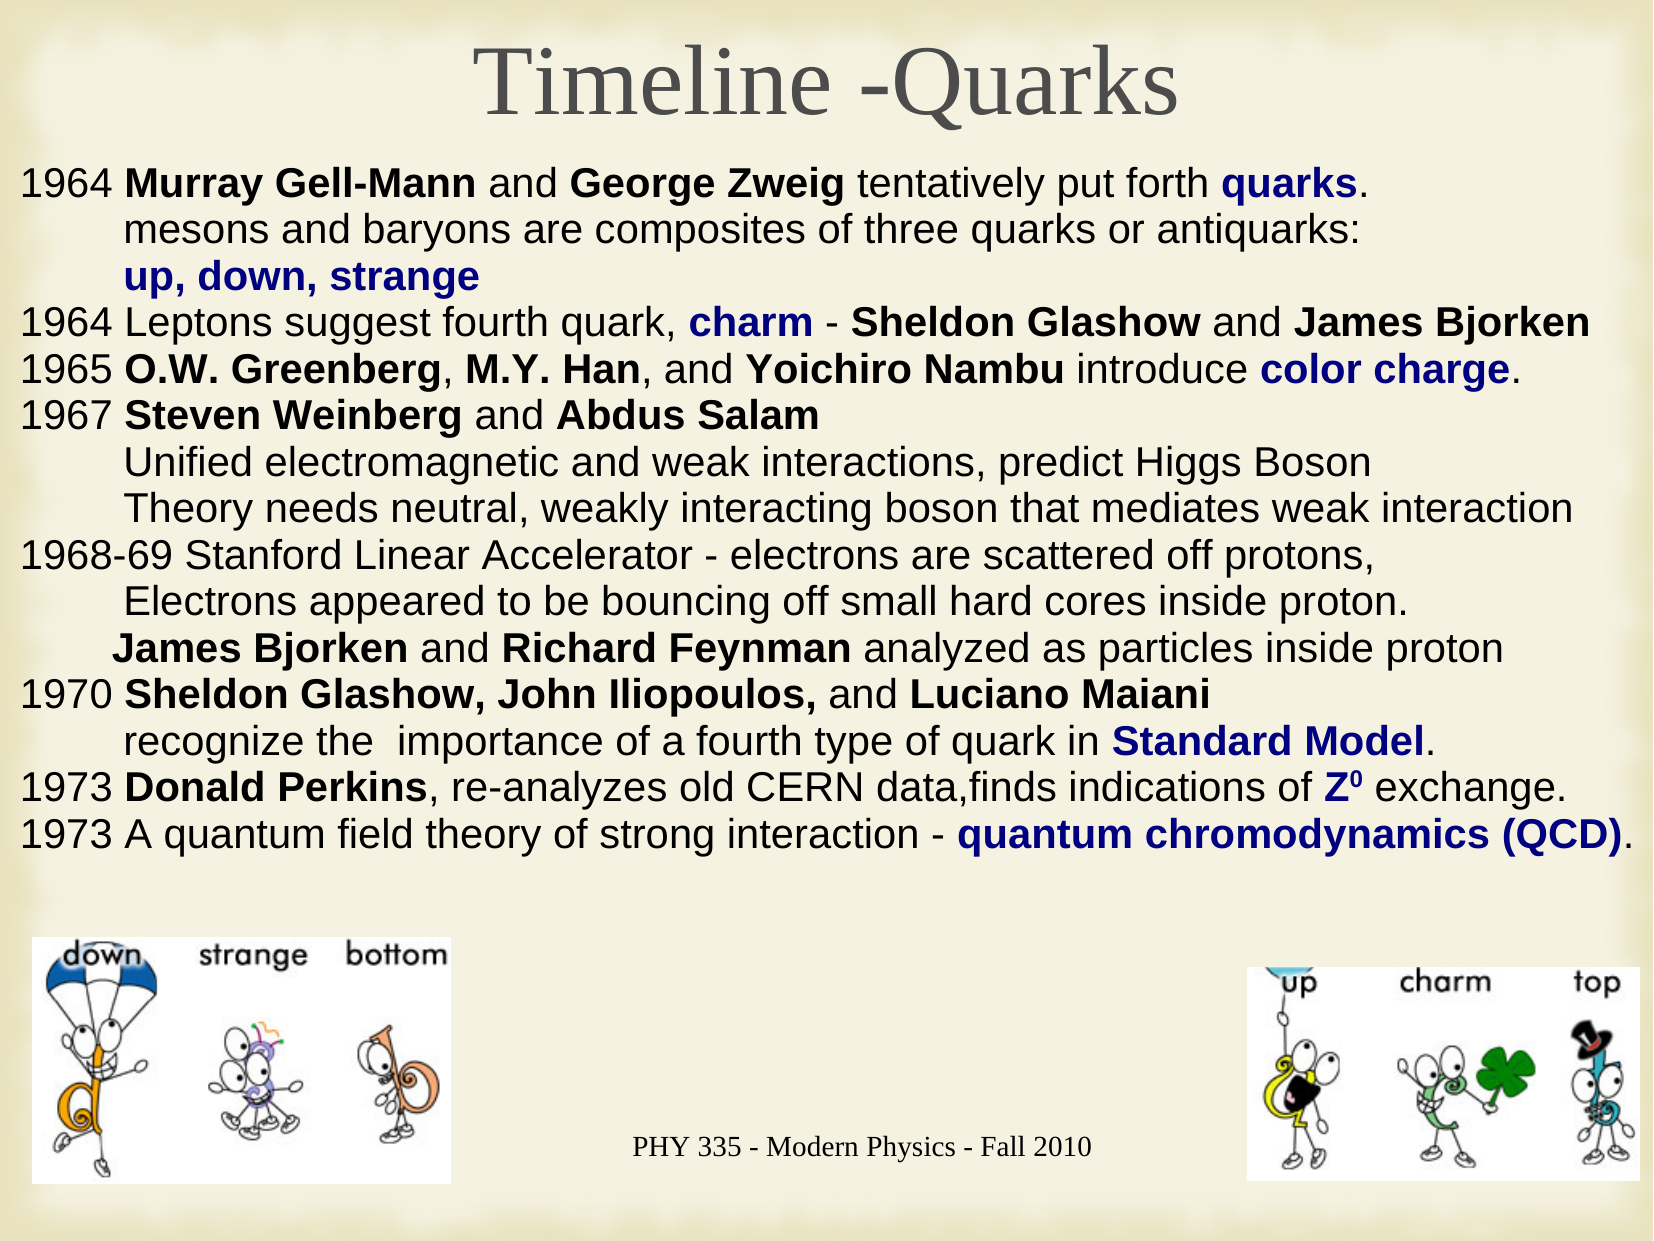

# Timeline -Quarks
1964 Murray Gell-Mann and George Zweig tentatively put forth quarks.
 mesons and baryons are composites of three quarks or antiquarks:
 up, down, strange
1964 Leptons suggest fourth quark, charm - Sheldon Glashow and James Bjorken
1965 O.W. Greenberg, M.Y. Han, and Yoichiro Nambu introduce color charge.
1967 Steven Weinberg and Abdus Salam
 Unified electromagnetic and weak interactions, predict Higgs Boson
 Theory needs neutral, weakly interacting boson that mediates weak interaction
1968-69 Stanford Linear Accelerator - electrons are scattered off protons,
 Electrons appeared to be bouncing off small hard cores inside proton.
 James Bjorken and Richard Feynman analyzed as particles inside proton
1970 Sheldon Glashow, John Iliopoulos, and Luciano Maiani
 recognize the importance of a fourth type of quark in Standard Model.
1973 Donald Perkins, re-analyzes old CERN data,finds indications of Z0 exchange.
1973 A quantum field theory of strong interaction - quantum chromodynamics (QCD).
PHY 335 - Modern Physics - Fall 2010
39